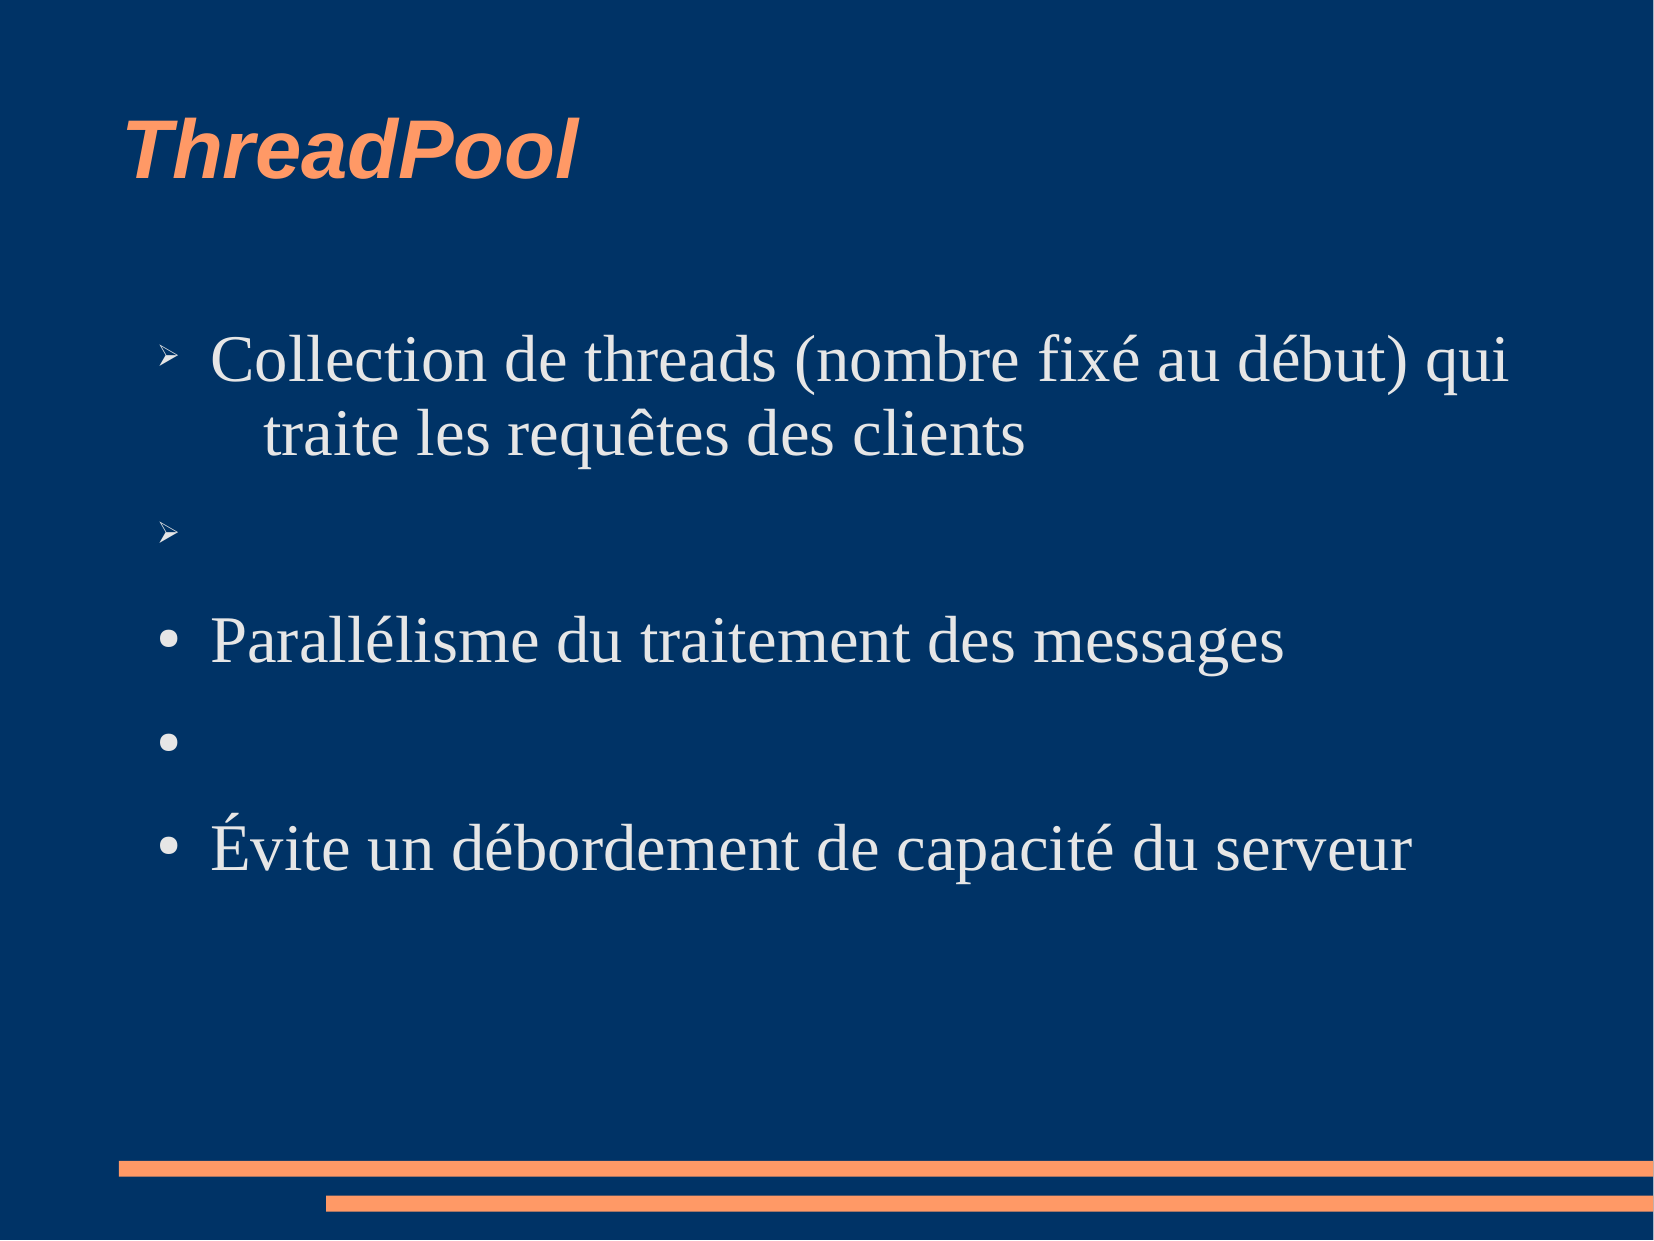

# ThreadPool
Collection de threads (nombre fixé au début) qui traite les requêtes des clients
Parallélisme du traitement des messages
Évite un débordement de capacité du serveur